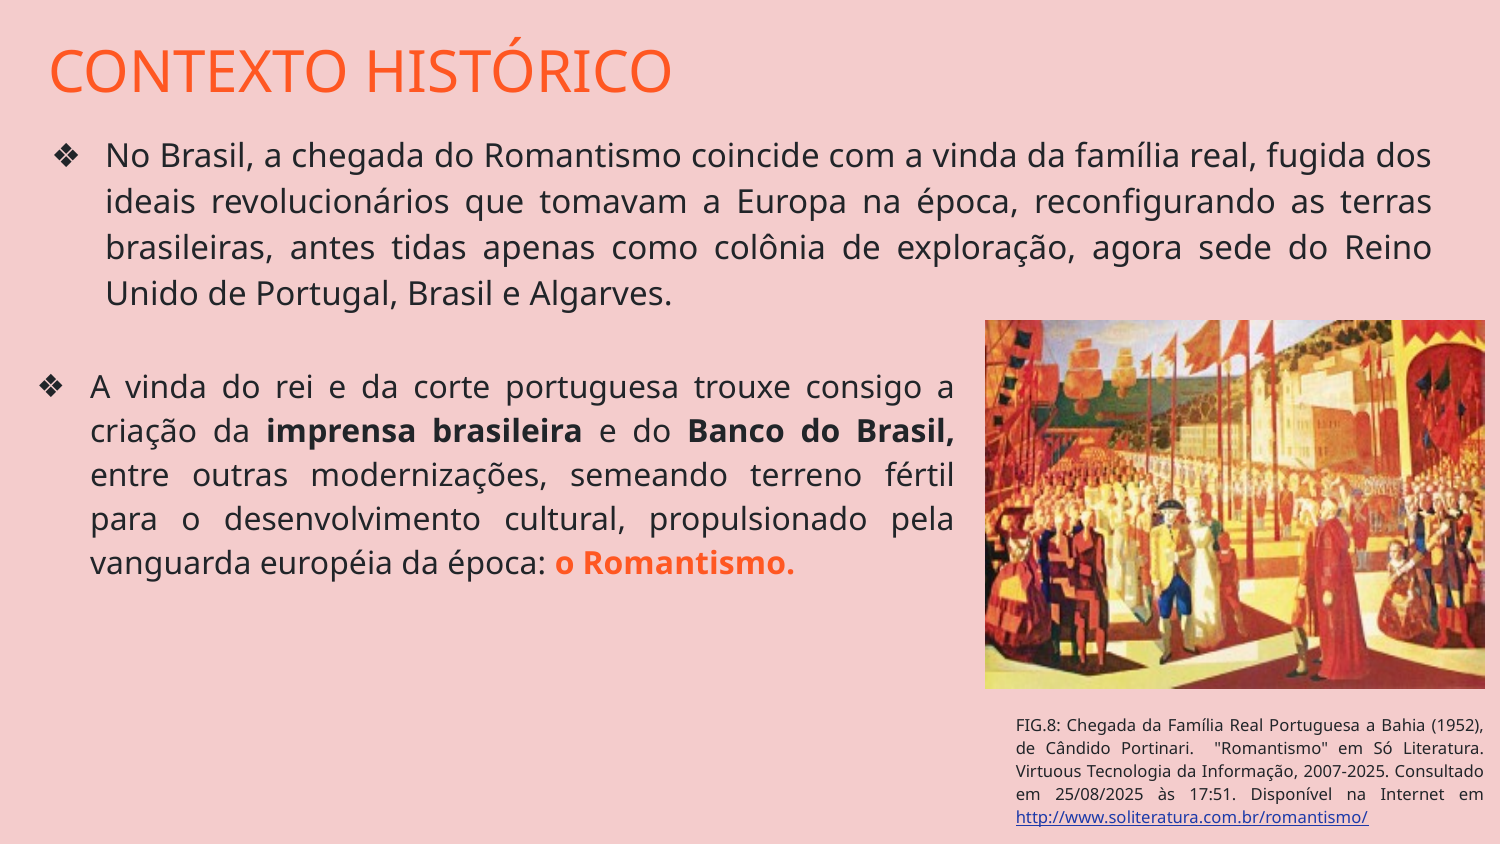

# CONTEXTO HISTÓRICO
No Brasil, a chegada do Romantismo coincide com a vinda da família real, fugida dos ideais revolucionários que tomavam a Europa na época, reconfigurando as terras brasileiras, antes tidas apenas como colônia de exploração, agora sede do Reino Unido de Portugal, Brasil e Algarves.
A vinda do rei e da corte portuguesa trouxe consigo a criação da imprensa brasileira e do Banco do Brasil, entre outras modernizações, semeando terreno fértil para o desenvolvimento cultural, propulsionado pela vanguarda européia da época: o Romantismo.
FIG.8: Chegada da Família Real Portuguesa a Bahia (1952), de Cândido Portinari. "Romantismo" em Só Literatura. Virtuous Tecnologia da Informação, 2007-2025. Consultado em 25/08/2025 às 17:51. Disponível na Internet em http://www.soliteratura.com.br/romantismo/